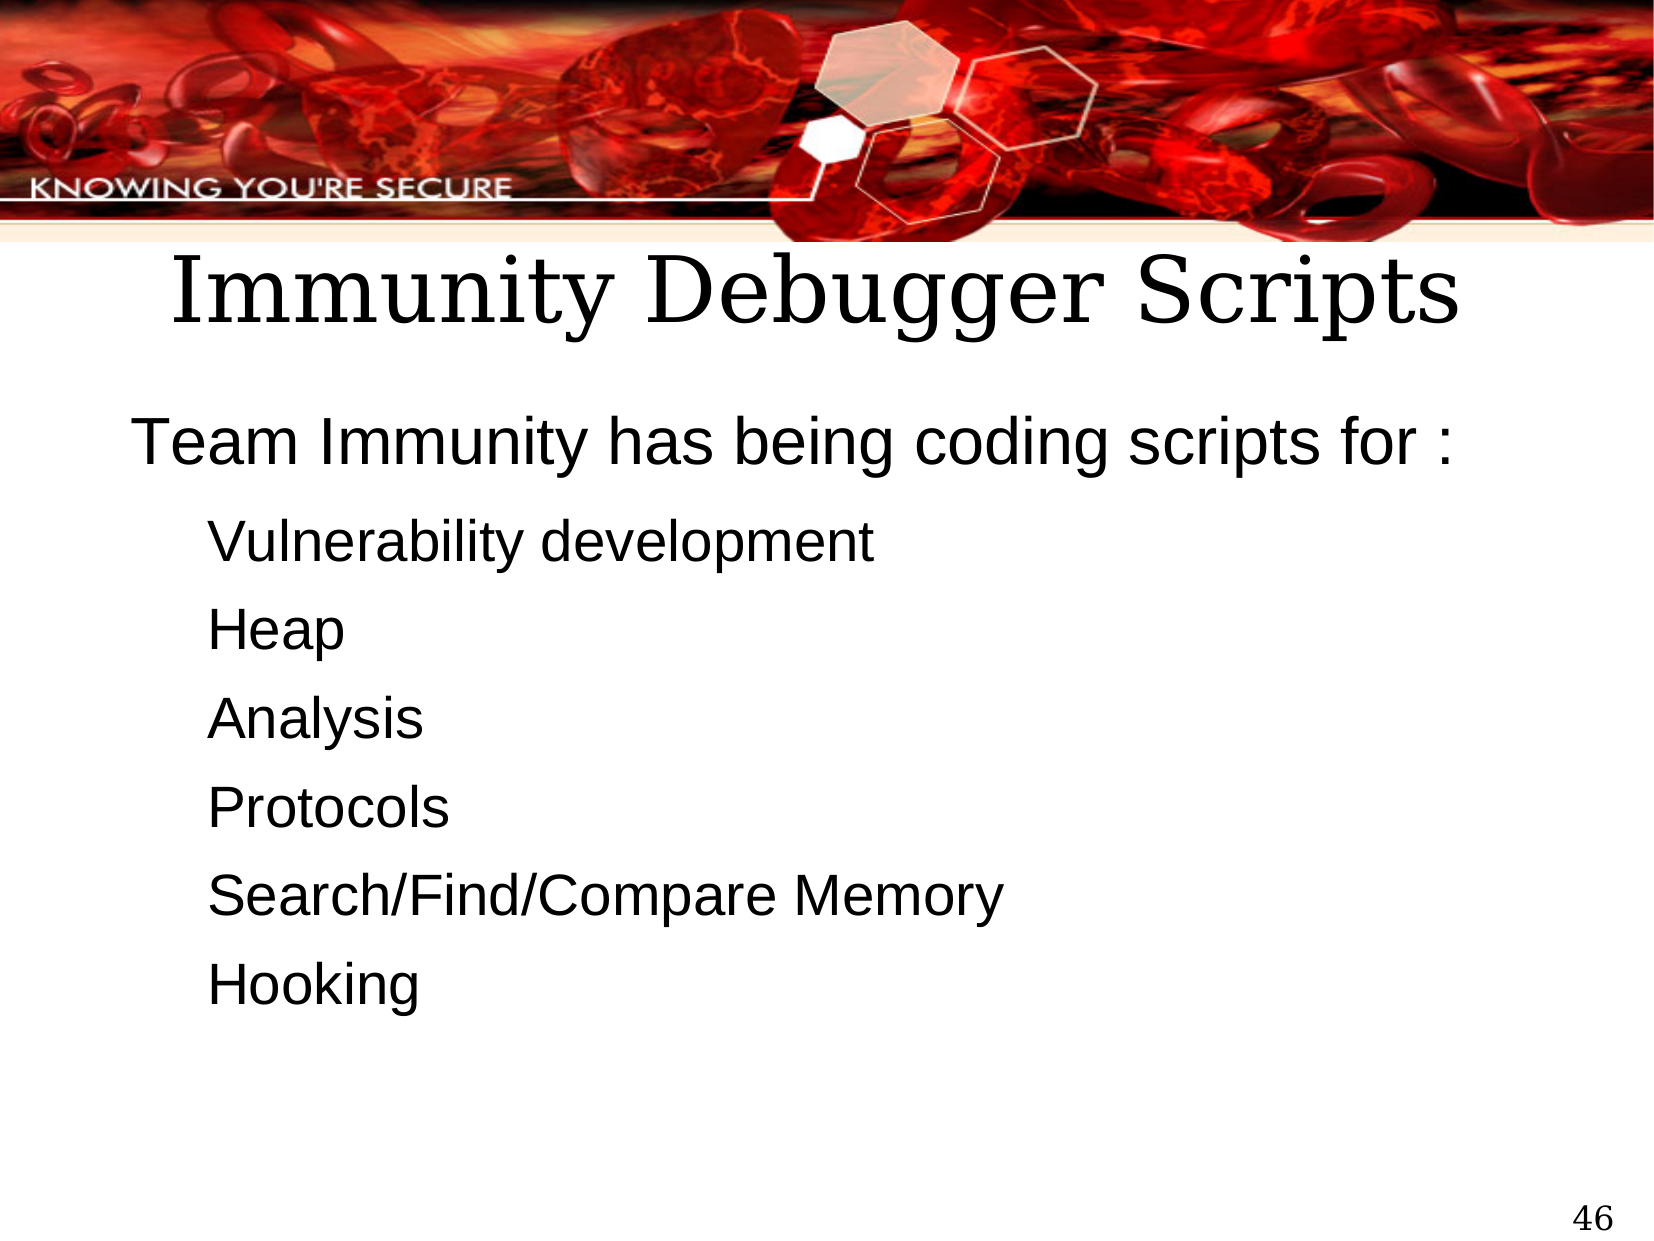

# Immunity Debugger Scripts
Team Immunity has being coding scripts for :
Vulnerability development
Heap
Analysis
Protocols
Search/Find/Compare Memory
Hooking